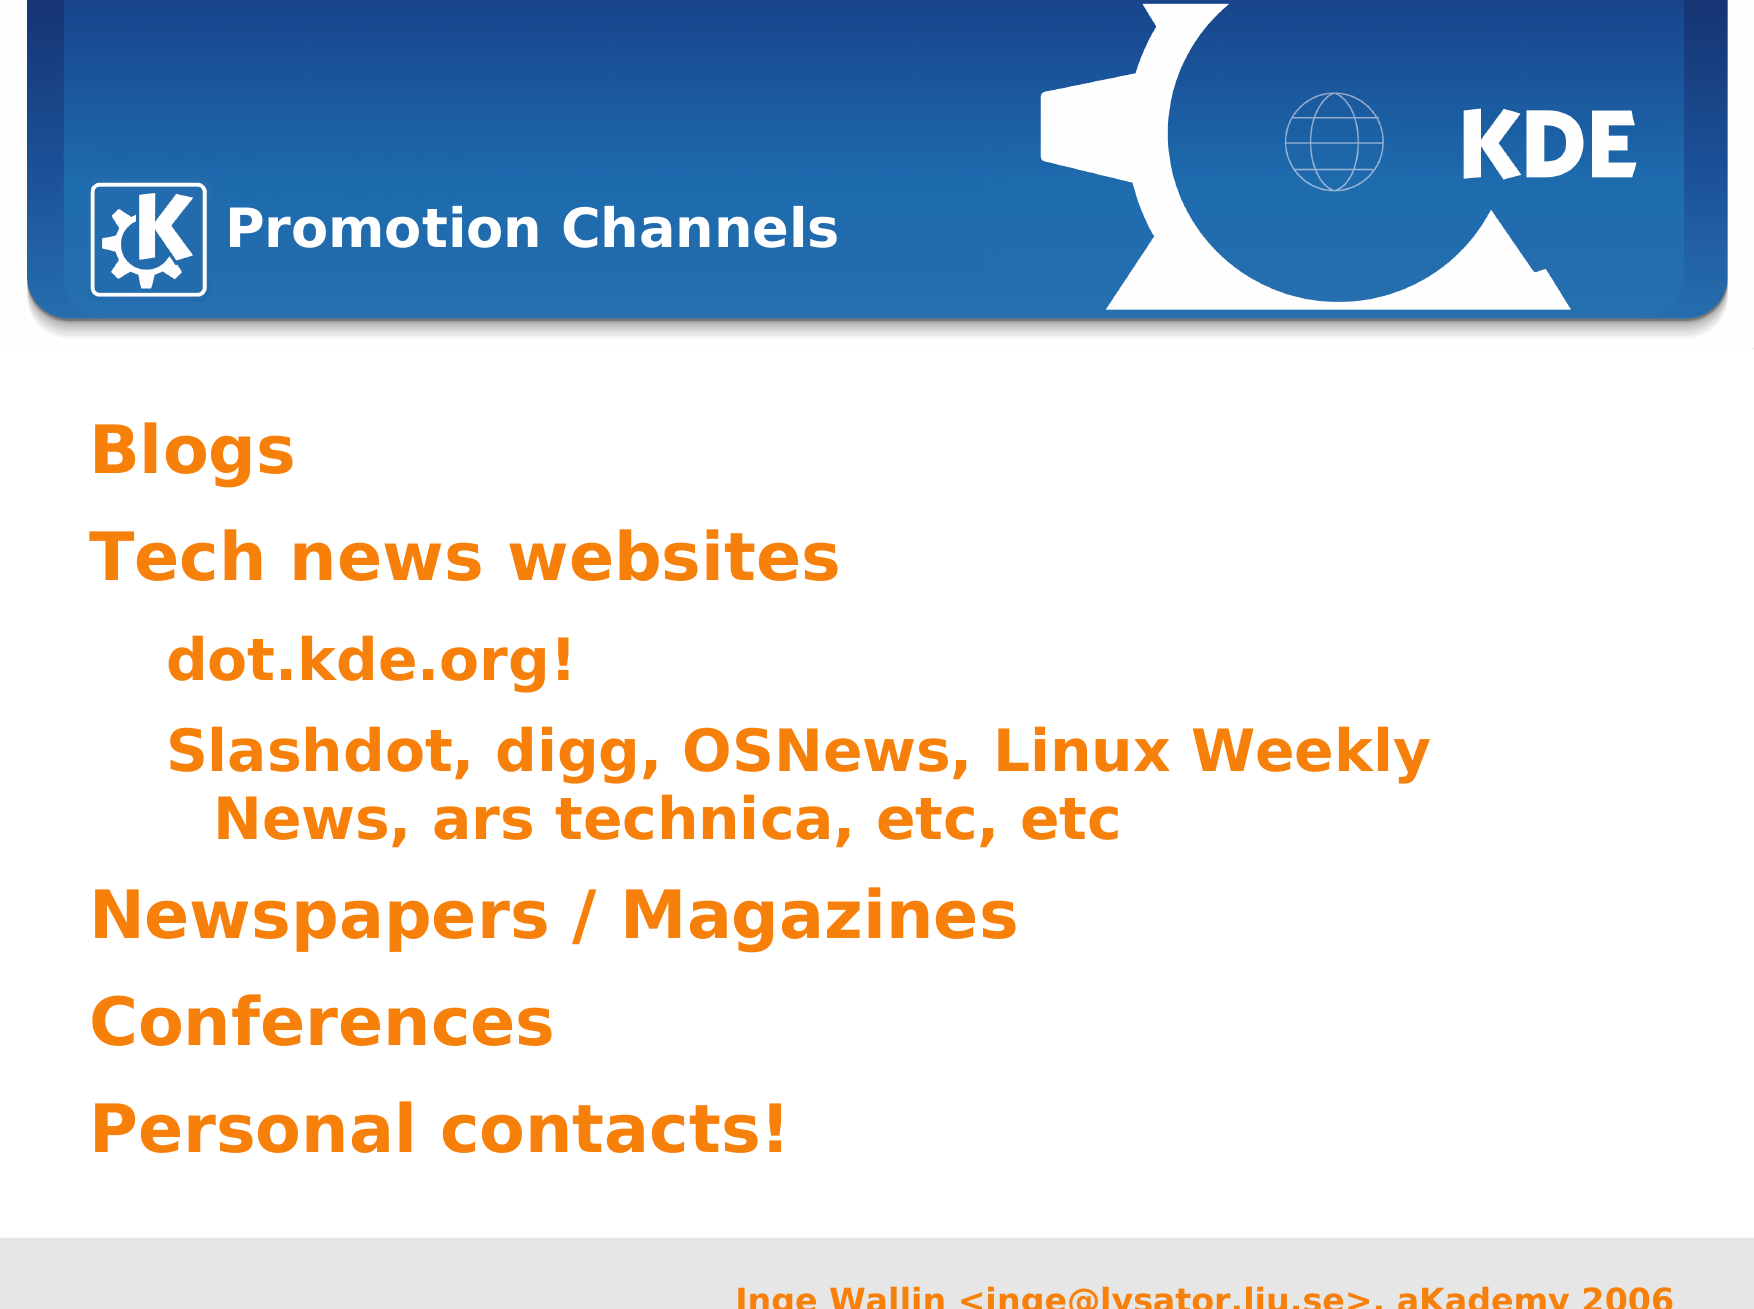

# Promotion Channels
Blogs
Tech news websites
dot.kde.org!
Slashdot, digg, OSNews, Linux Weekly News, ars technica, etc, etc
Newspapers / Magazines
Conferences
Personal contacts!